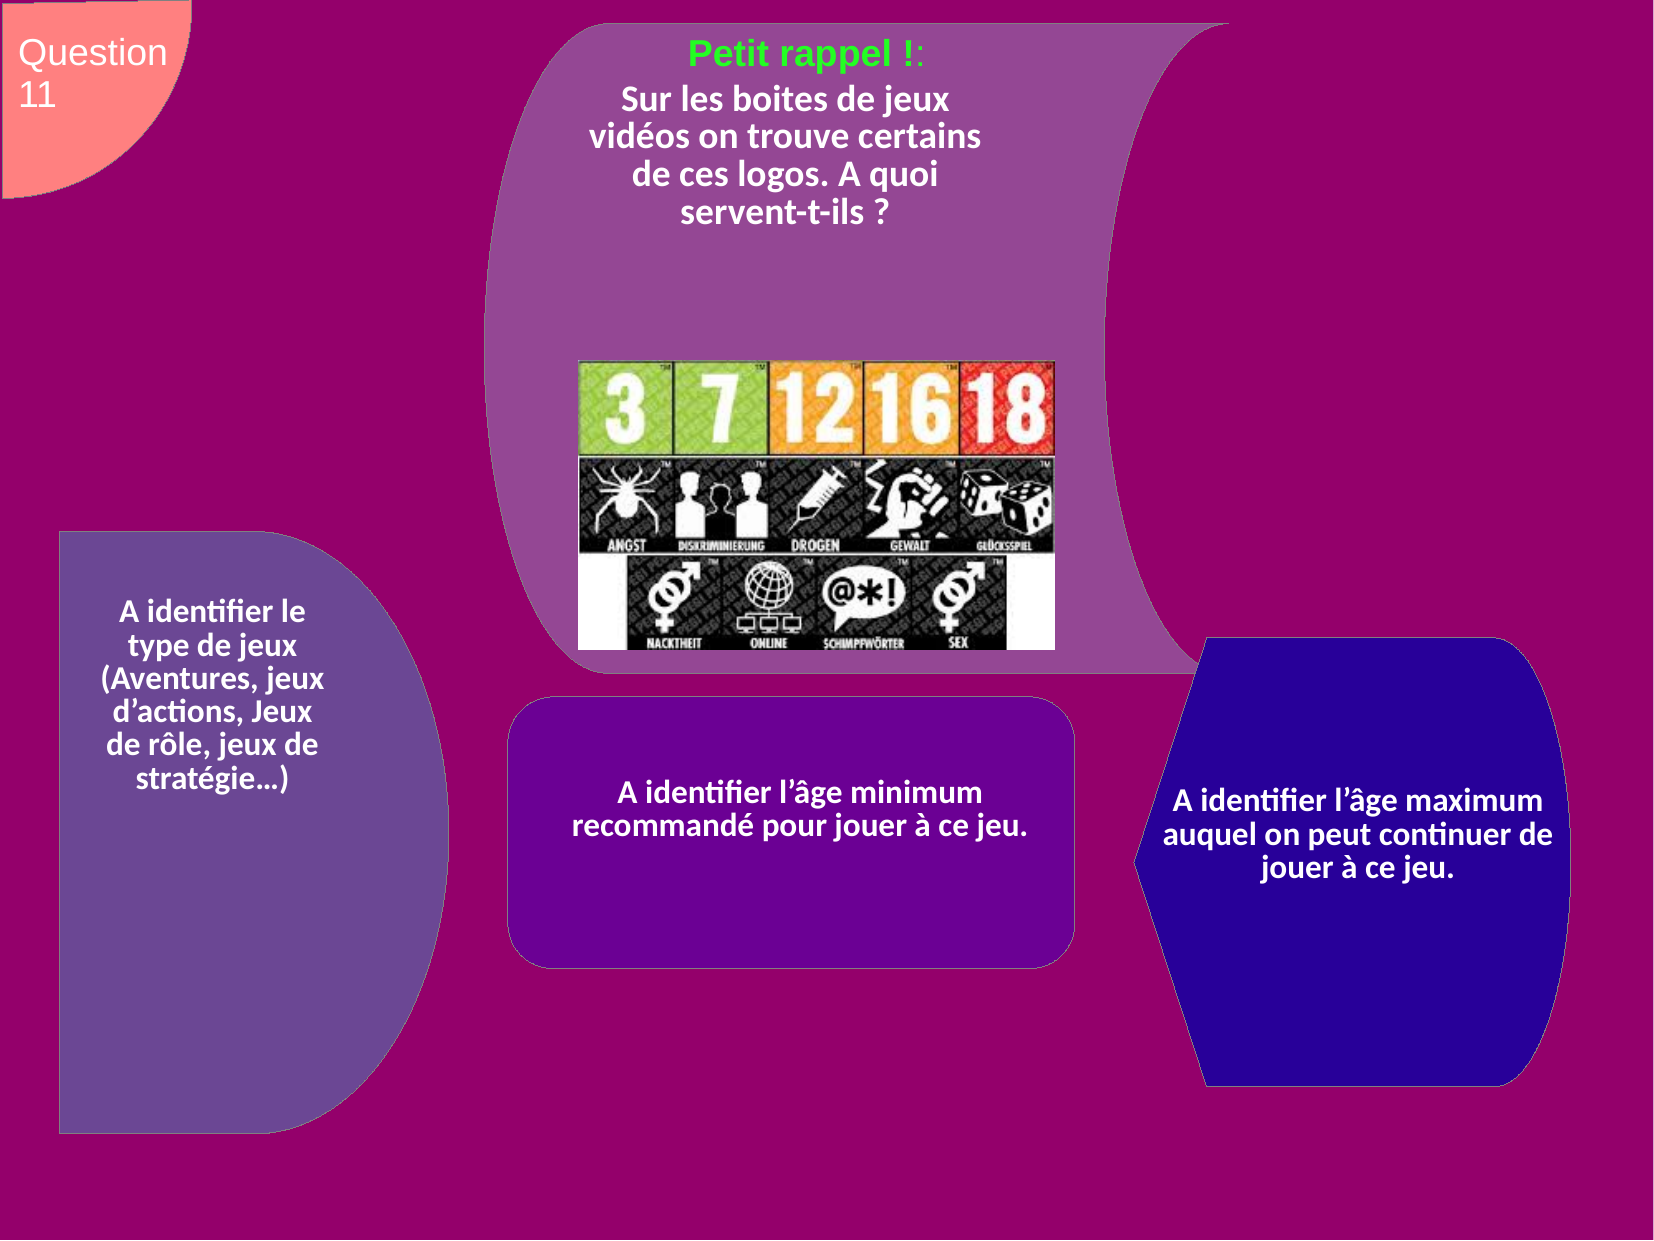

Question 11
Petit rappel !:
Sur les boites de jeux vidéos on trouve certains de ces logos. A quoi servent-t-ils ?
A identifier le type de jeux (Aventures, jeux d’actions, Jeux de rôle, jeux de stratégie…)
A identifier l’âge minimum recommandé pour jouer à ce jeu.
A identifier l’âge maximum auquel on peut continuer de jouer à ce jeu.